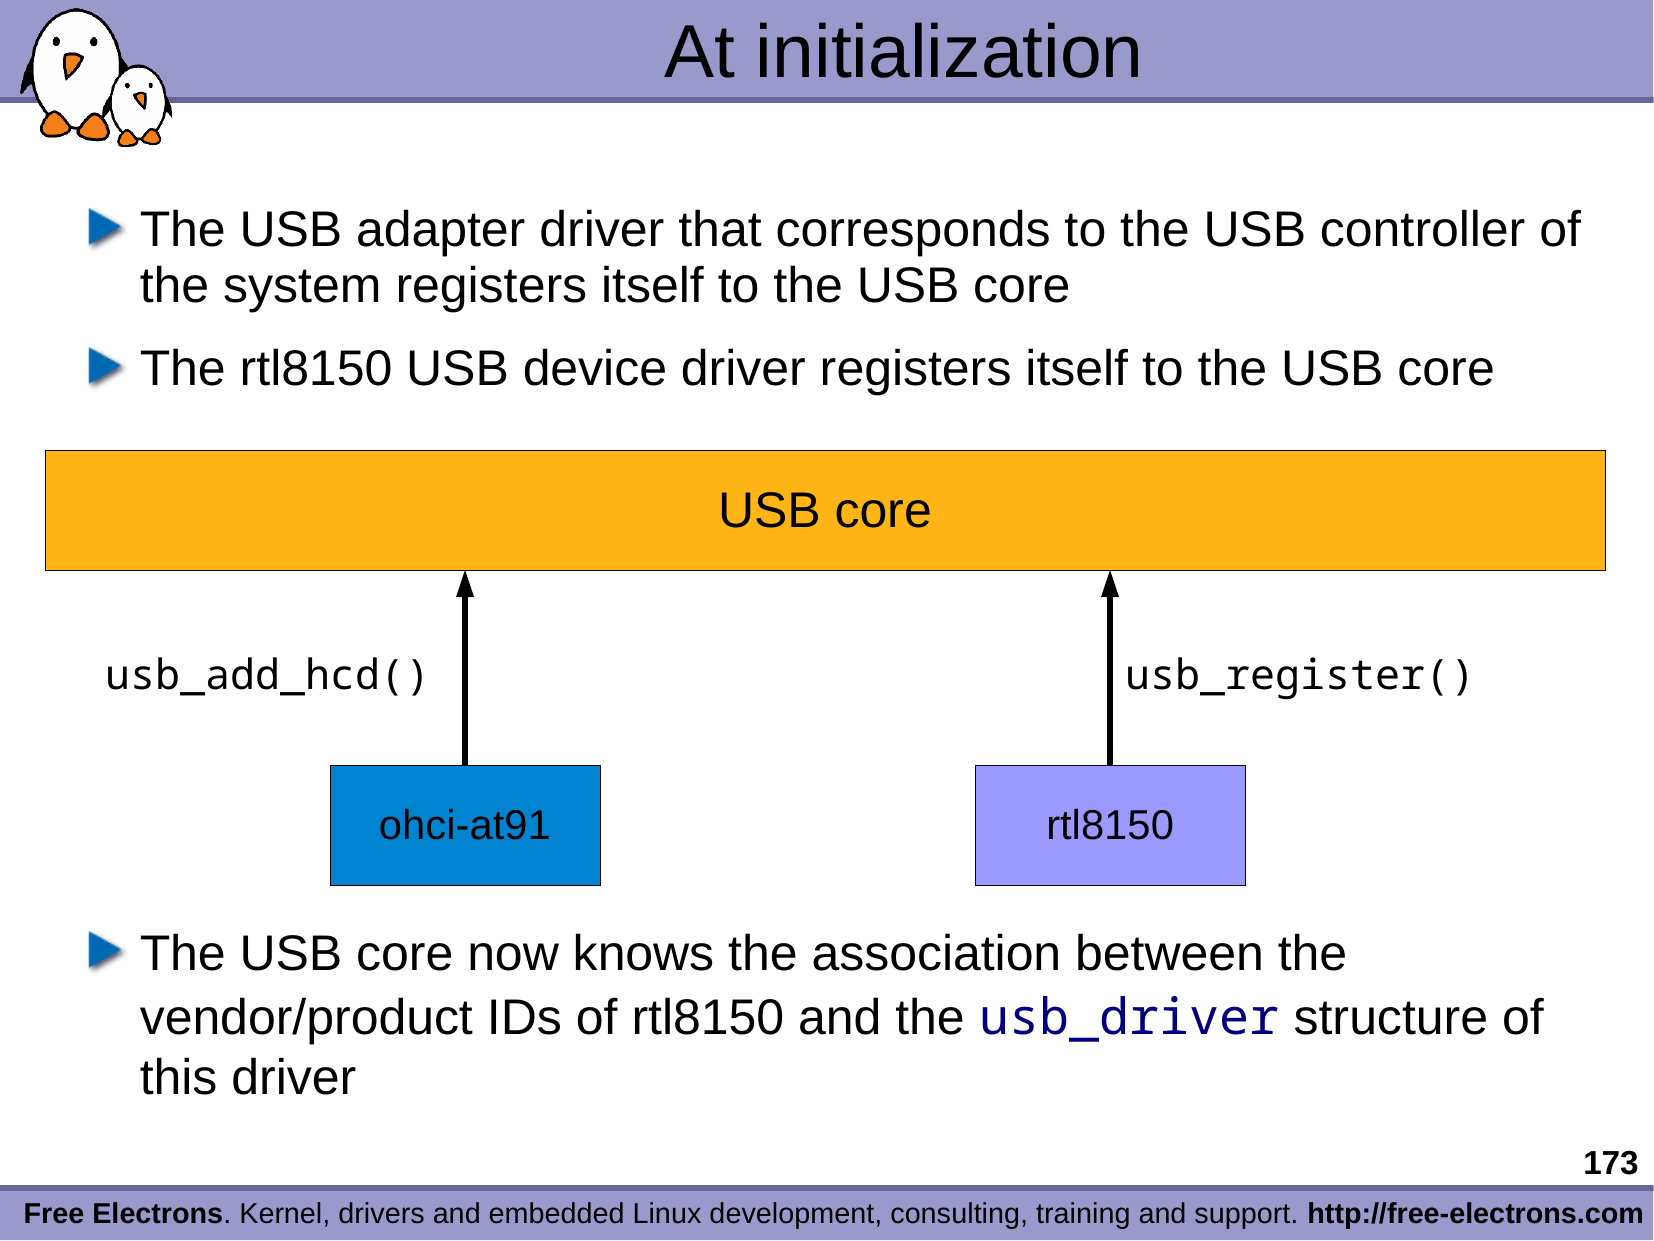

# At initialization
The USB adapter driver that corresponds to the USB controller of the system registers itself to the USB core
The rtl8150 USB device driver registers itself to the USB core
The USB core now knows the association between the vendor/product IDs of rtl8150 and the usb_driver structure of this driver
USB core
usb_add_hcd()
usb_register()
ohci-at91
rtl8150